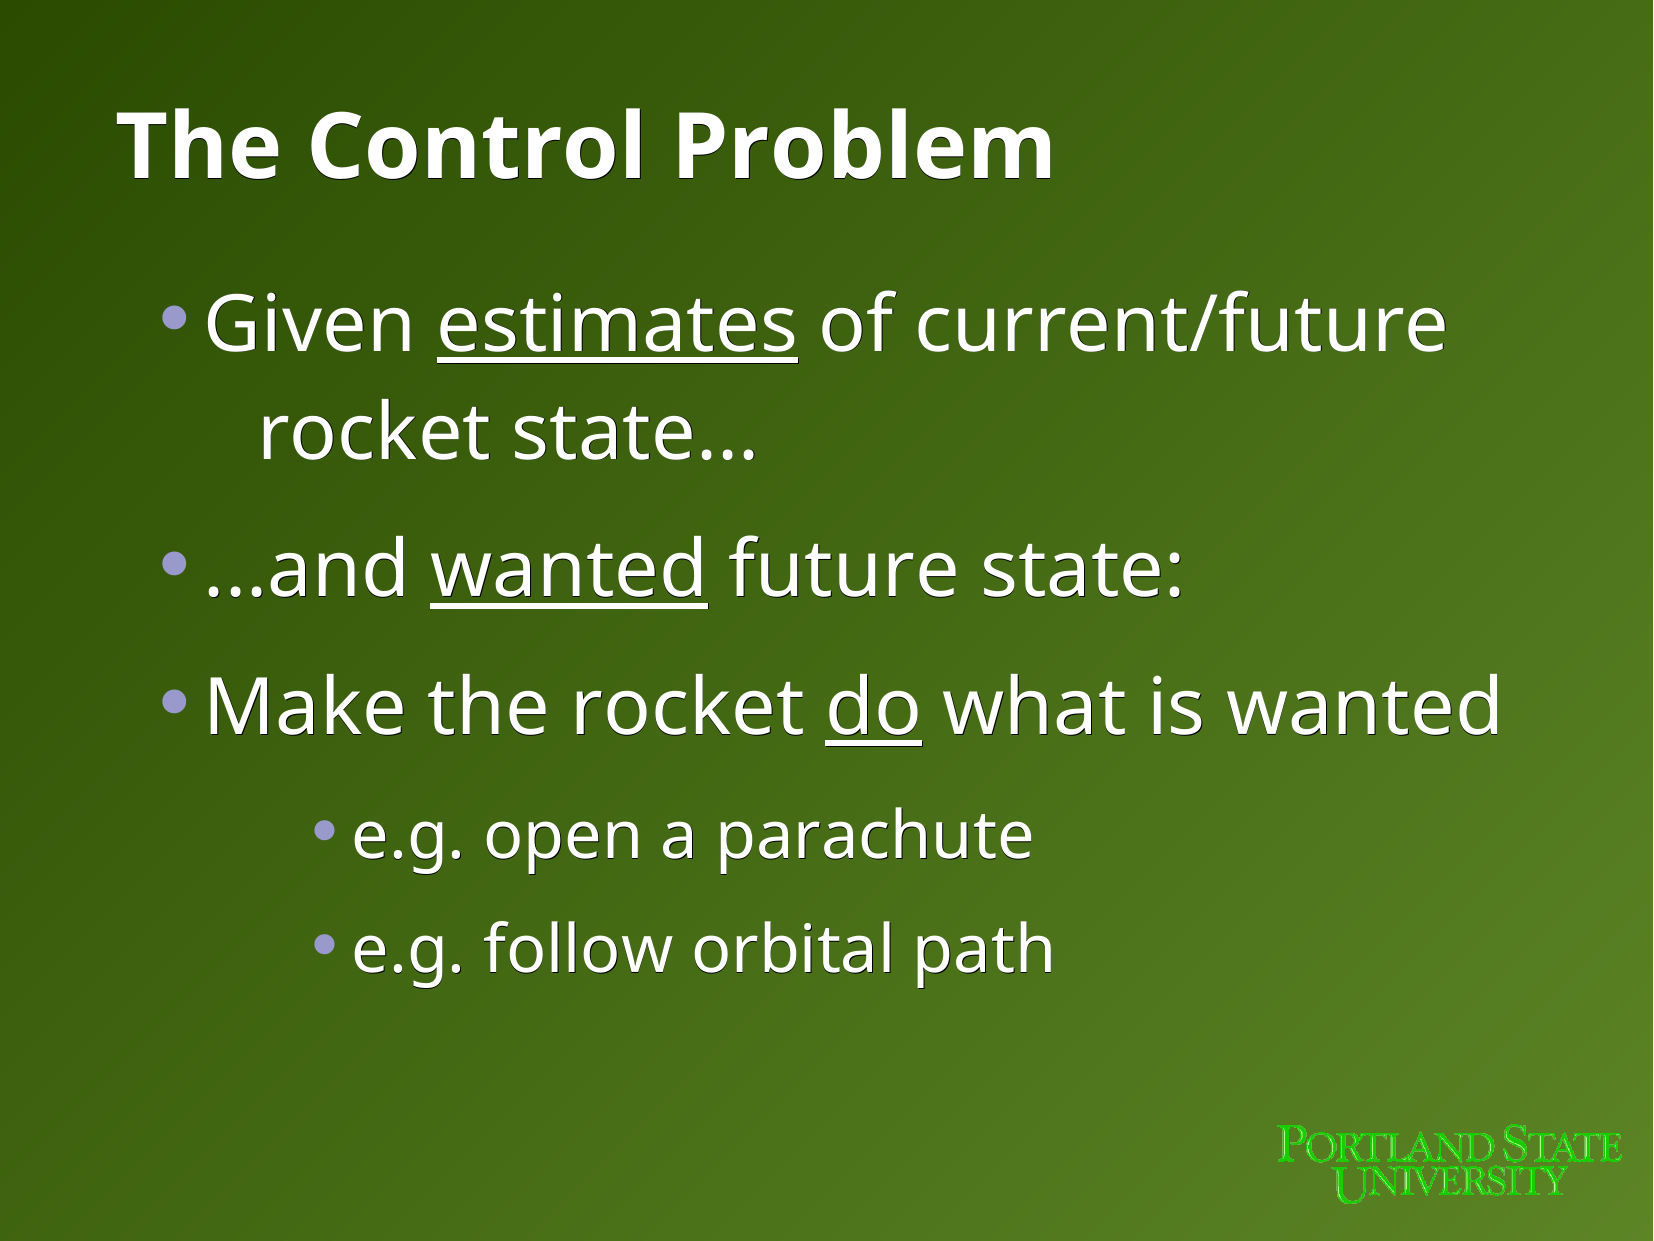

# The Control Problem
Given estimates of current/future rocket state...
...and wanted future state:
Make the rocket do what is wanted
e.g. open a parachute
e.g. follow orbital path